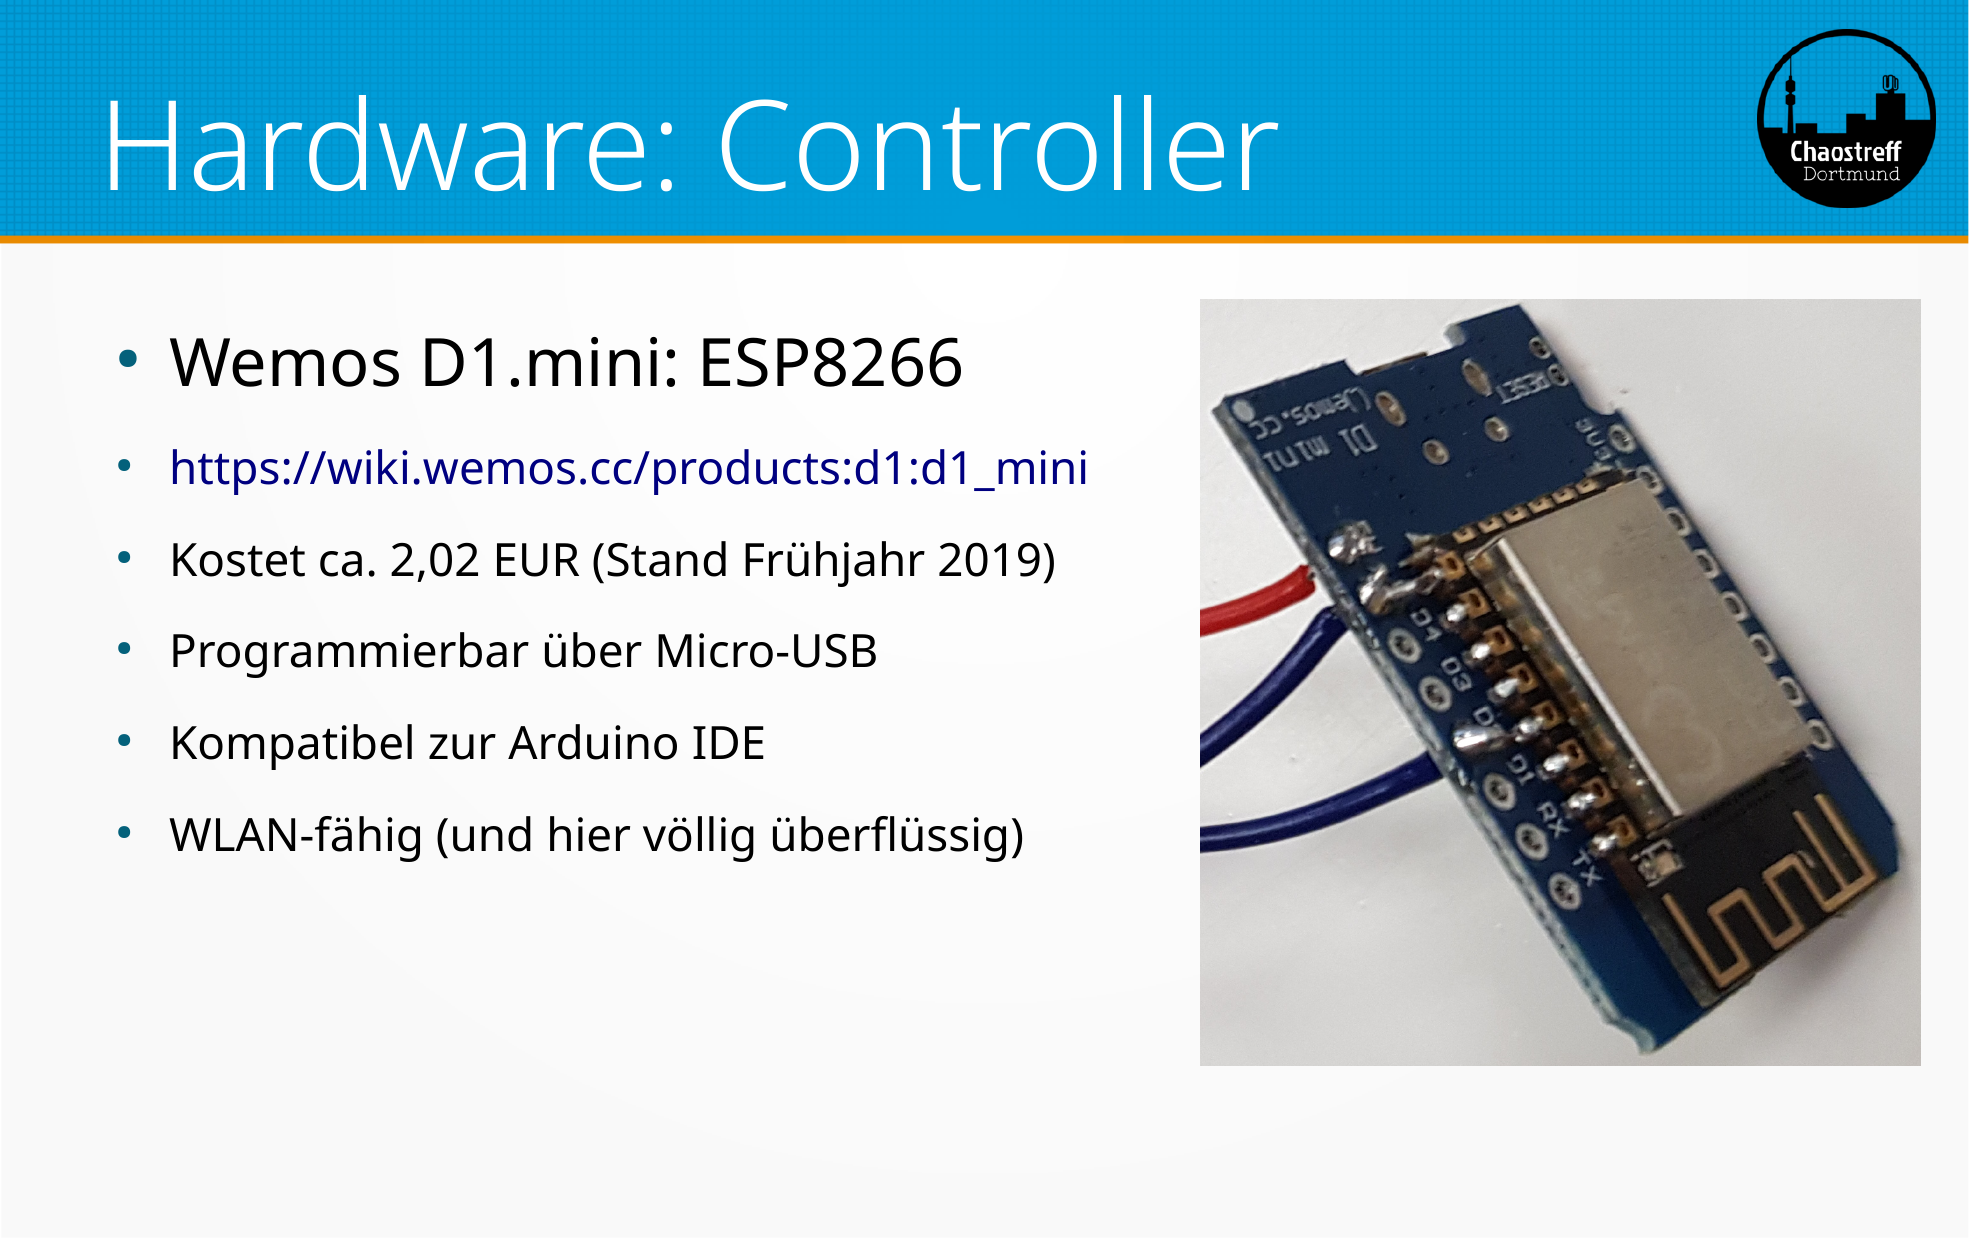

Hardware: Controller
# Wemos D1.mini: ESP8266
https://wiki.wemos.cc/products:d1:d1_mini
Kostet ca. 2,02 EUR (Stand Frühjahr 2019)
Programmierbar über Micro-USB
Kompatibel zur Arduino IDE
WLAN-fähig (und hier völlig überflüssig)